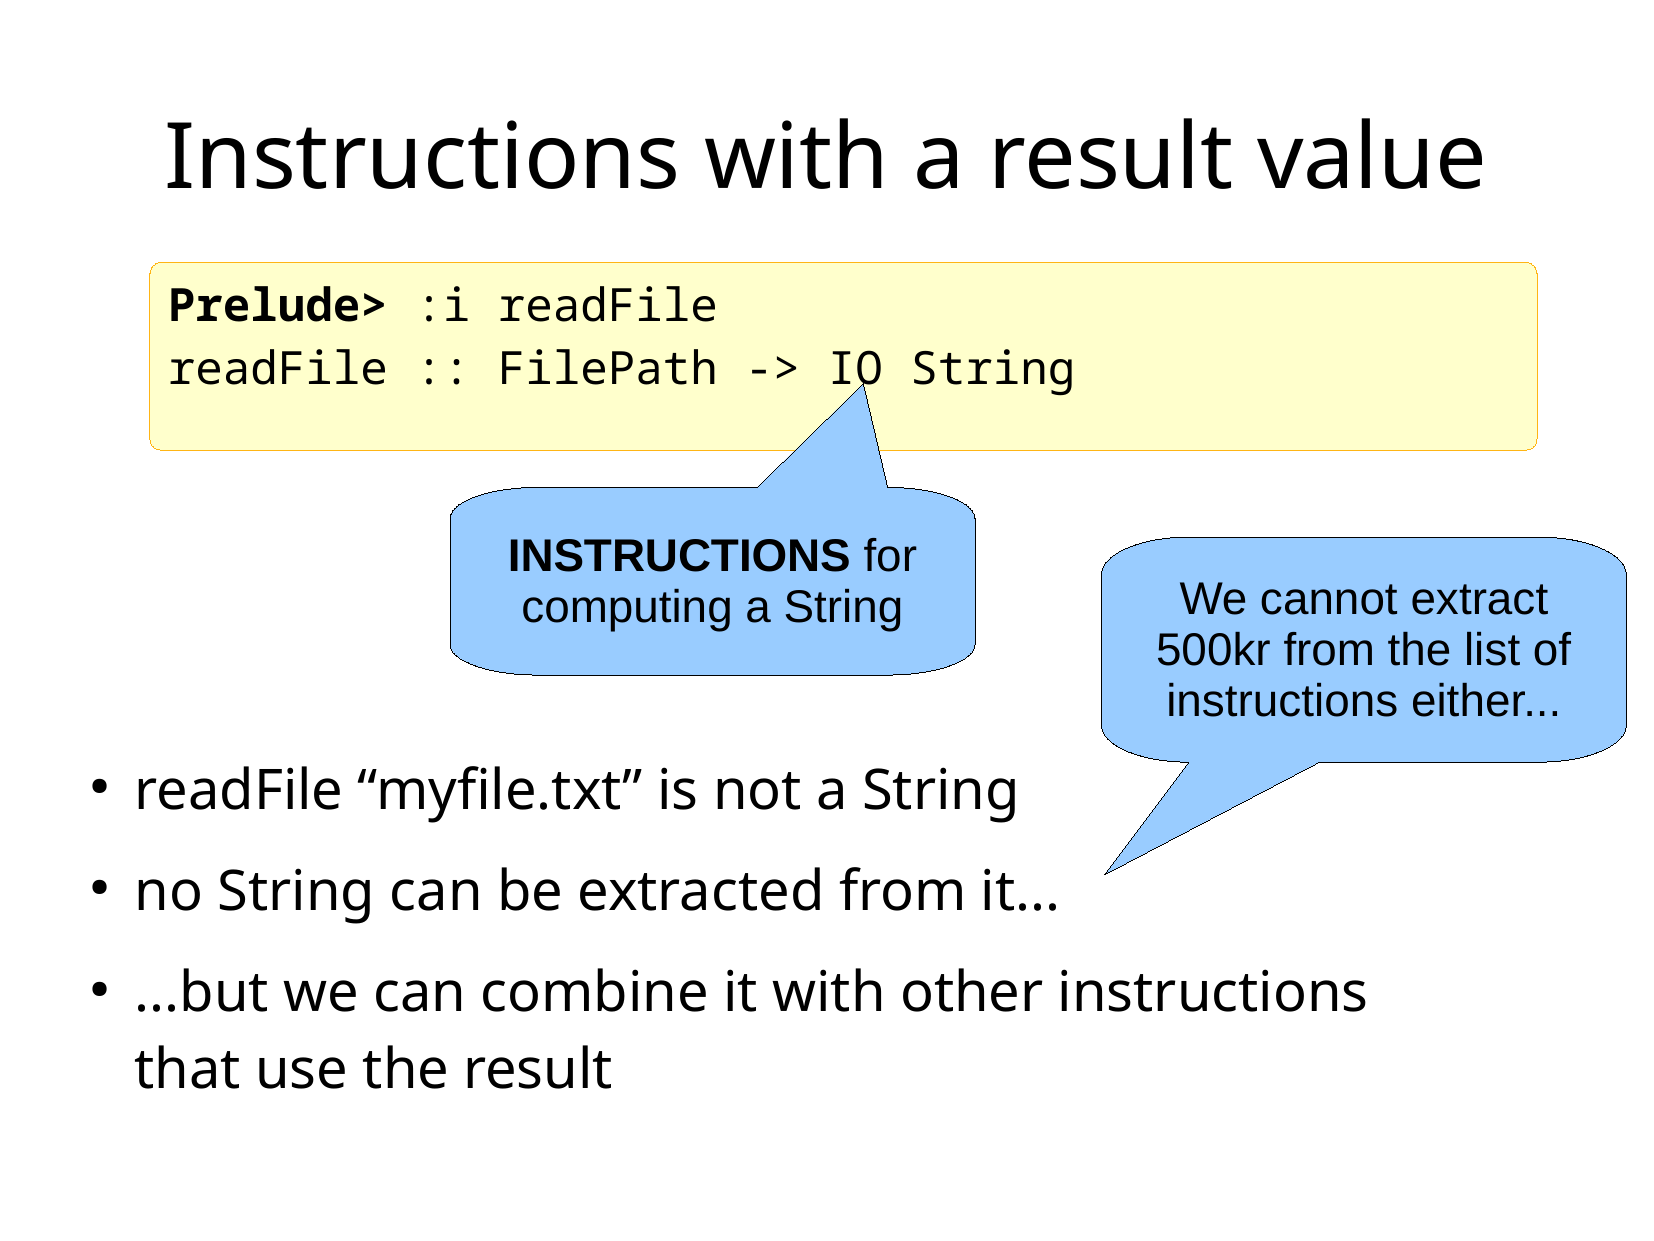

# Instructions with a result value
Prelude> :i readFile
readFile :: FilePath -> IO String
INSTRUCTIONS for computing a String
We cannot extract 500kr from the list of instructions either...
readFile “myfile.txt” is not a String
no String can be extracted from it...
...but we can combine it with other instructions that use the result